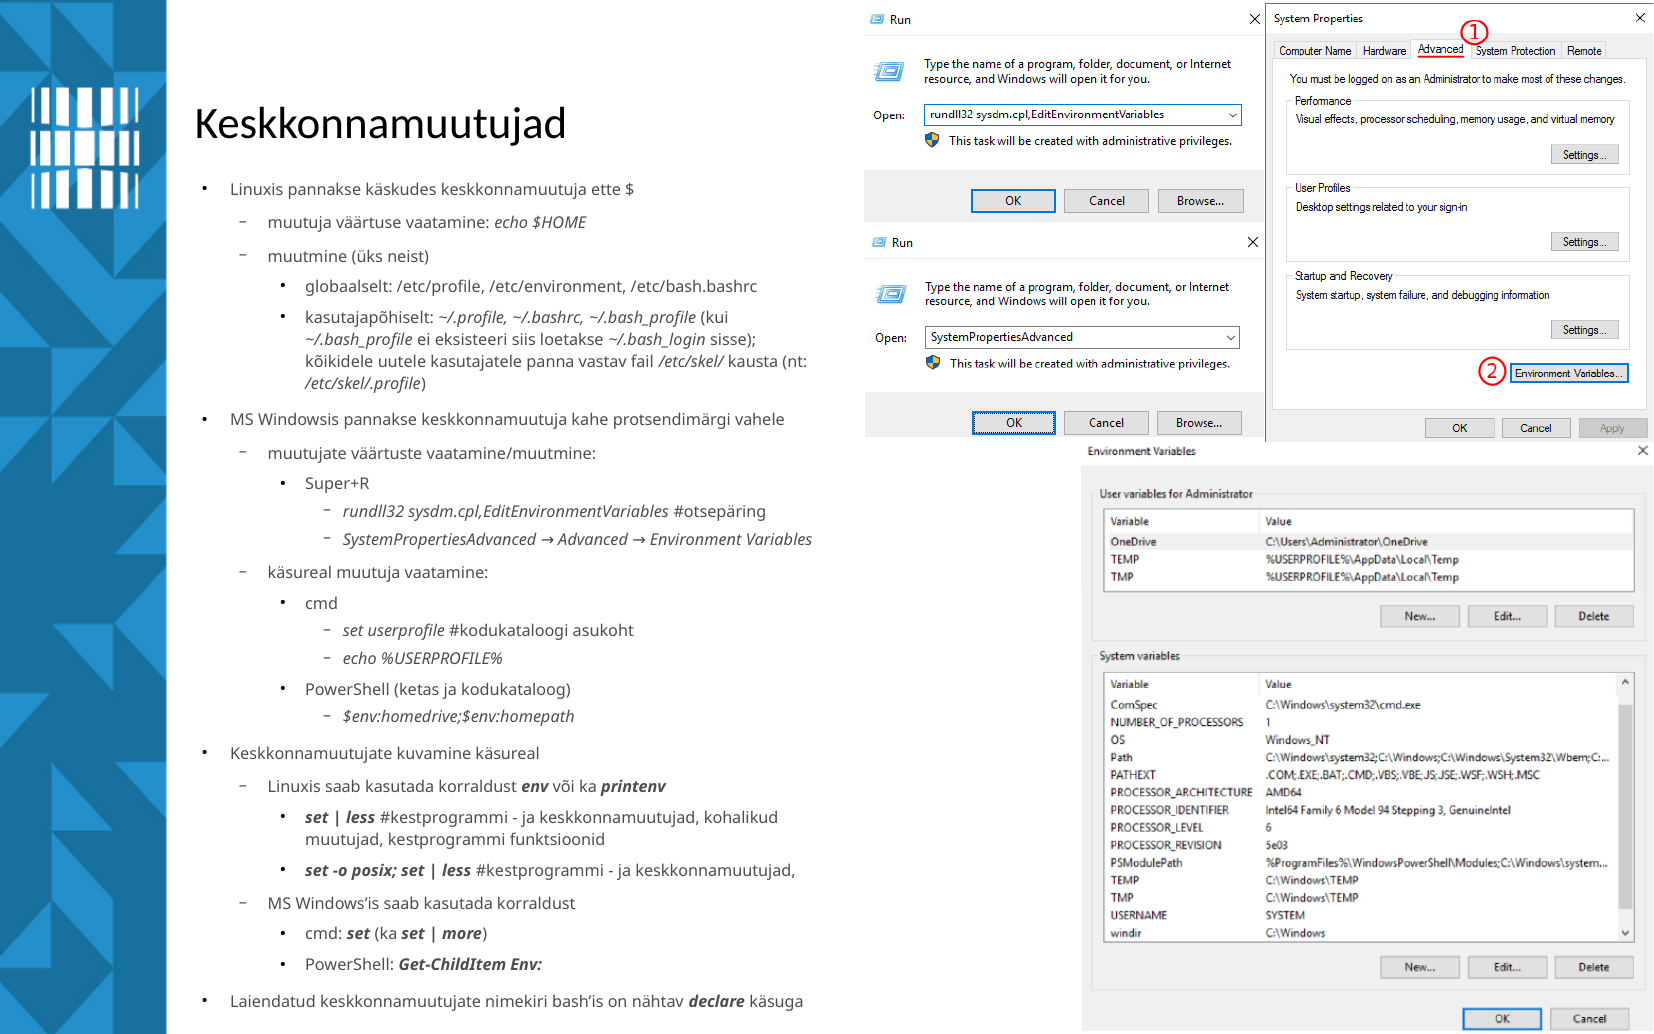

# Keskkonnamuutujad
Linuxis pannakse käskudes keskkonnamuutuja ette $
muutuja väärtuse vaatamine: echo $HOME
muutmine (üks neist)
globaalselt: /etc/profile, /etc/environment, /etc/bash.bashrc
kasutajapõhiselt: ~/.profile, ~/.bashrc, ~/.bash_profile (kui ~/.bash_profile ei eksisteeri siis loetakse ~/.bash_login sisse); kõikidele uutele kasutajatele panna vastav fail /etc/skel/ kausta (nt: /etc/skel/.profile)
MS Windowsis pannakse keskkonnamuutuja kahe protsendimärgi vahele
muutujate väärtuste vaatamine/muutmine:
Super+R
rundll32 sysdm.cpl,EditEnvironmentVariables #otsepäring
SystemPropertiesAdvanced → Advanced → Environment Variables
käsureal muutuja vaatamine:
cmd
set userprofile #kodukataloogi asukoht
echo %USERPROFILE%
PowerShell (ketas ja kodukataloog)
$env:homedrive;$env:homepath
Keskkonnamuutujate kuvamine käsureal
Linuxis saab kasutada korraldust env või ka printenv
set | less #kestprogrammi - ja keskkonnamuutujad, kohalikud muutujad, kestprogrammi funktsioonid
set -o posix; set | less #kestprogrammi - ja keskkonnamuutujad,
MS Windows’is saab kasutada korraldust
cmd: set (ka set | more)
PowerShell: Get-ChildItem Env:
Laiendatud keskkonnamuutujate nimekiri bash’is on nähtav declare käsuga